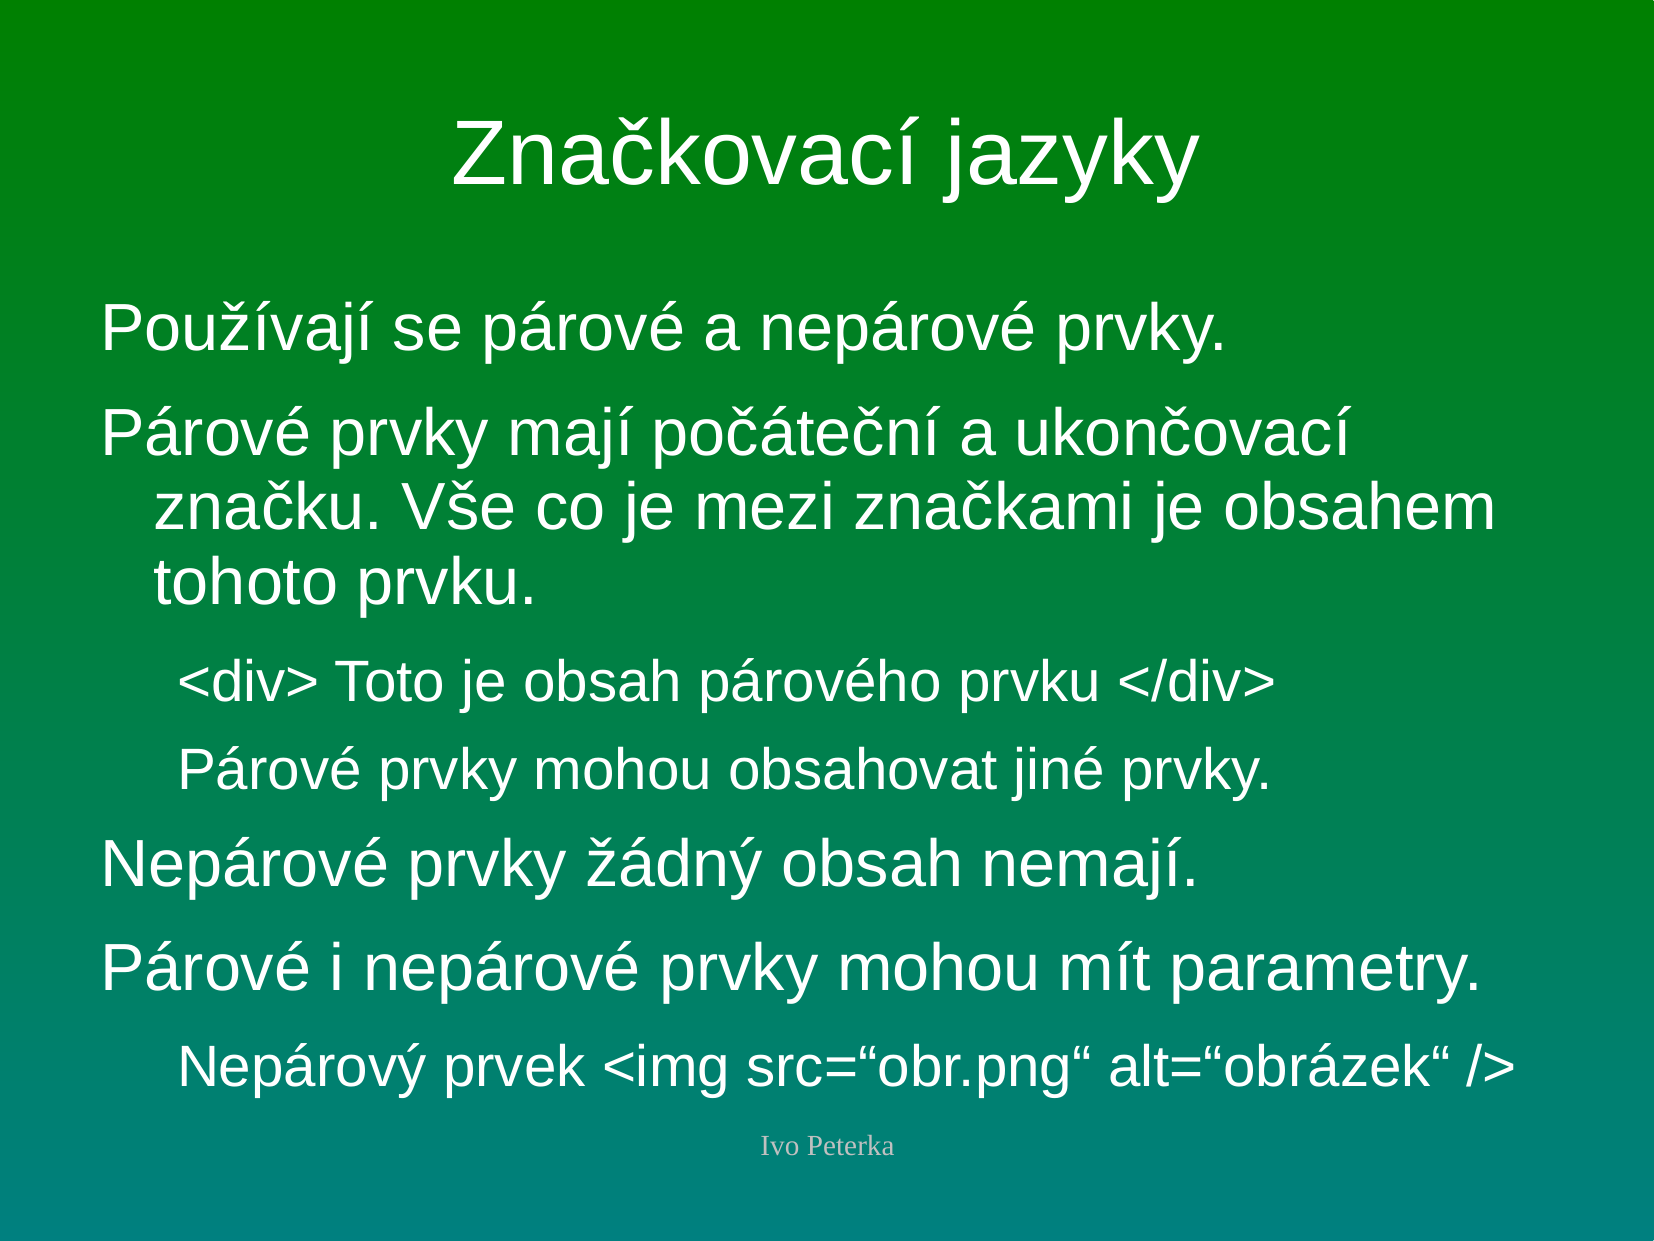

# Značkovací jazyky
Používají se párové a nepárové prvky.
Párové prvky mají počáteční a ukončovací značku. Vše co je mezi značkami je obsahem tohoto prvku.
<div> Toto je obsah párového prvku </div>
Párové prvky mohou obsahovat jiné prvky.
Nepárové prvky žádný obsah nemají.
Párové i nepárové prvky mohou mít parametry.
Nepárový prvek <img src=“obr.png“ alt=“obrázek“ />